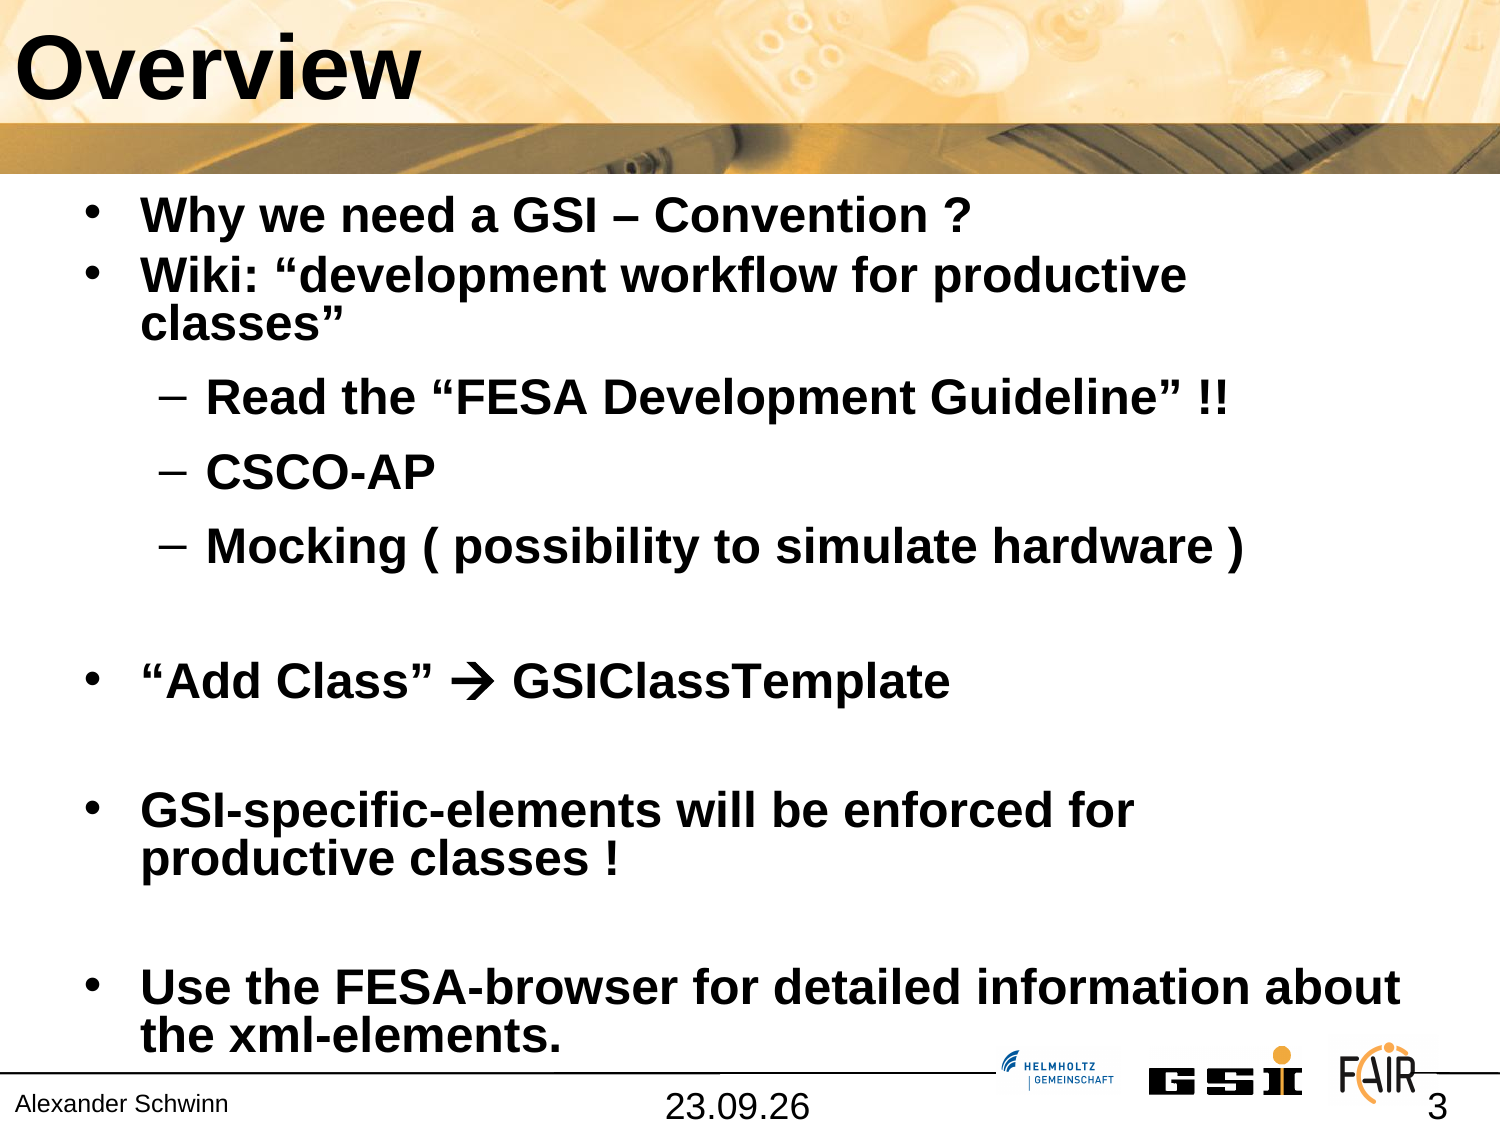

# Overview
Why we need a GSI – Convention ?
Wiki: “development workflow for productive classes”
Read the “FESA Development Guideline” !!
CSCO-AP
Mocking ( possibility to simulate hardware )
“Add Class”  GSIClassTemplate
GSI-specific-elements will be enforced for productive classes !
Use the FESA-browser for detailed information about the xml-elements.
3